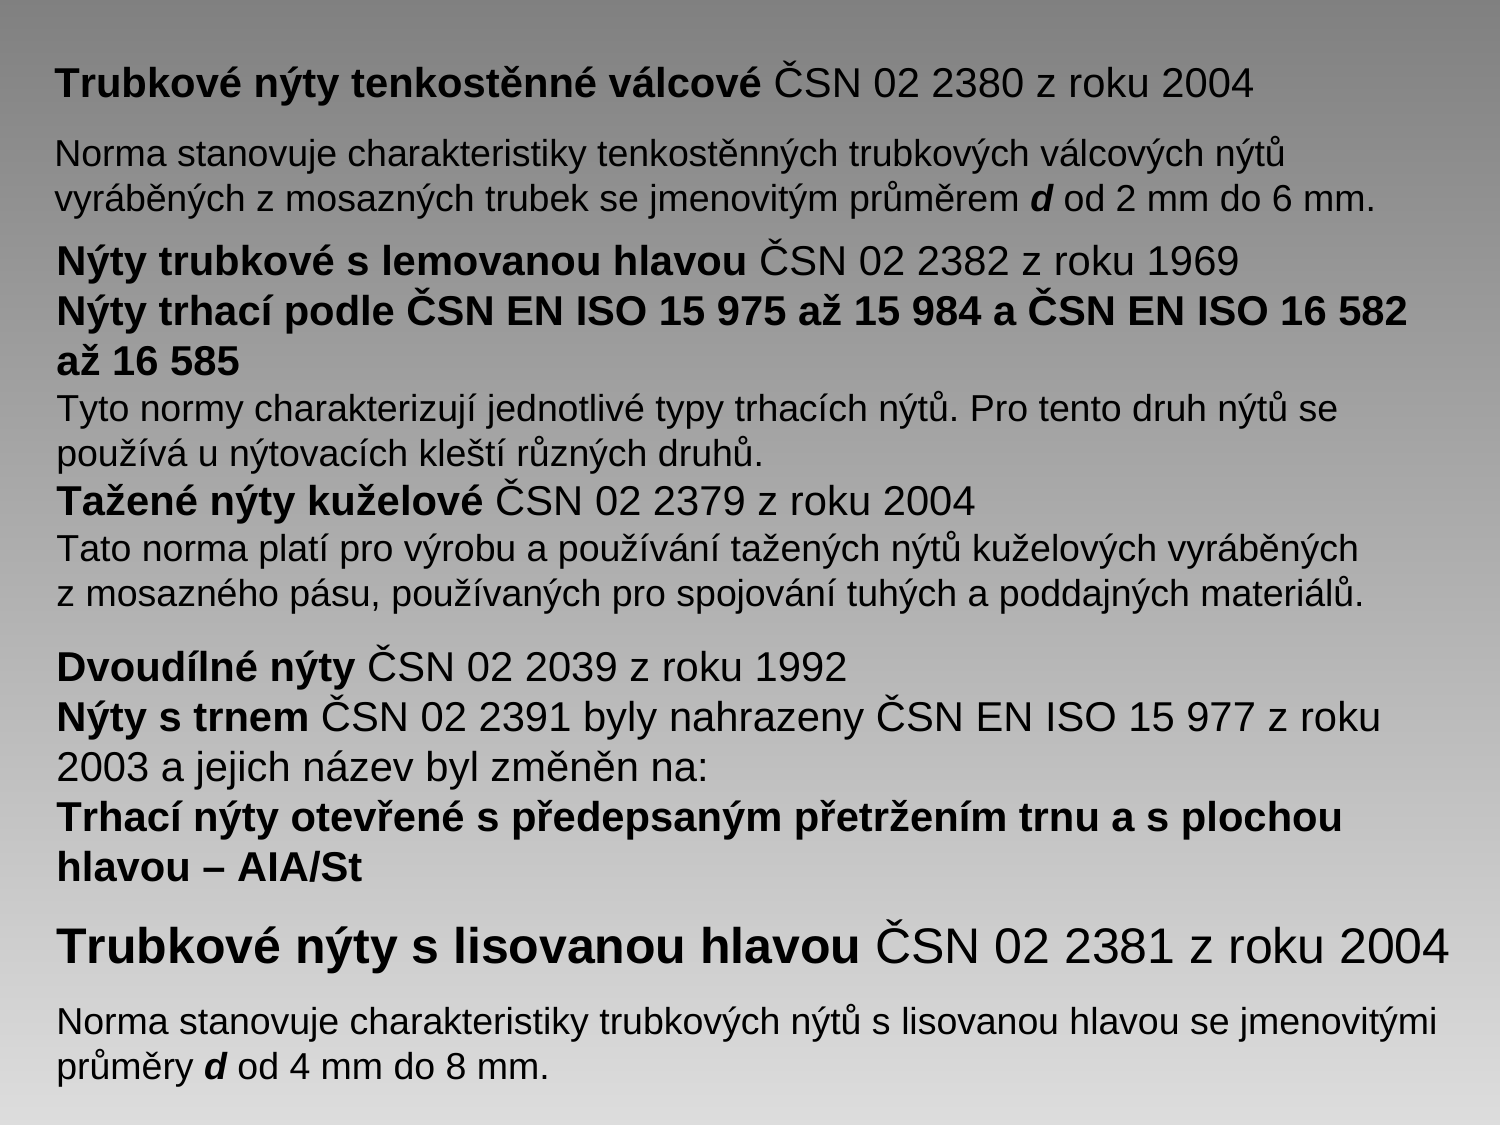

Trubkové nýty tenkostěnné válcové ČSN 02 2380 z roku 2004
Norma stanovuje charakteristiky tenkostěnných trubkových válcových nýtů vyráběných z mosazných trubek se jmenovitým průměrem d od 2 mm do 6 mm.
Nýty trubkové s lemovanou hlavou ČSN 02 2382 z roku 1969
Nýty trhací podle ČSN EN ISO 15 975 až 15 984 a ČSN EN ISO 16 582 až 16 585
Tyto normy charakterizují jednotlivé typy trhacích nýtů. Pro tento druh nýtů se používá u nýtovacích kleští různých druhů.
Tažené nýty kuželové ČSN 02 2379 z roku 2004
Tato norma platí pro výrobu a používání tažených nýtů kuželových vyráběných
z mosazného pásu, používaných pro spojování tuhých a poddajných materiálů.
Dvoudílné nýty ČSN 02 2039 z roku 1992
Nýty s trnem ČSN 02 2391 byly nahrazeny ČSN EN ISO 15 977 z roku 2003 a jejich název byl změněn na:
Trhací nýty otevřené s předepsaným přetržením trnu a s plochou hlavou – AIA/St
Trubkové nýty s lisovanou hlavou ČSN 02 2381 z roku 2004
Norma stanovuje charakteristiky trubkových nýtů s lisovanou hlavou se jmenovitými průměry d od 4 mm do 8 mm.